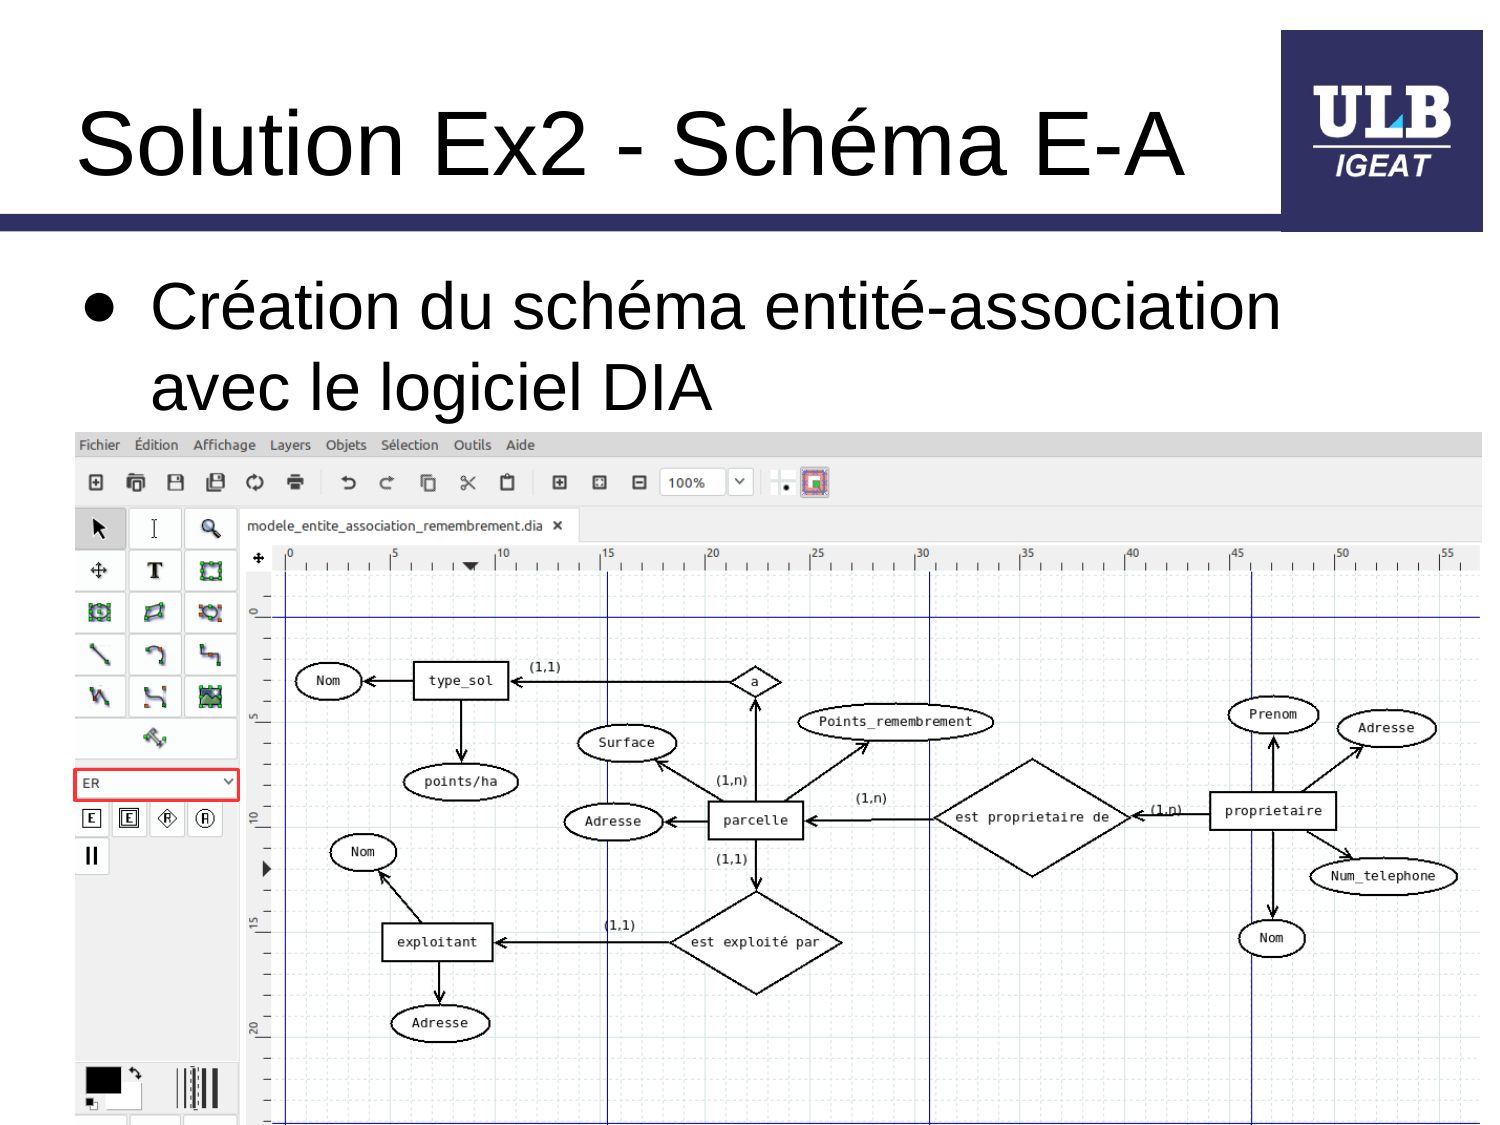

# Solution Ex2 - Schéma E-A
Création du schéma entité-association avec le logiciel DIA